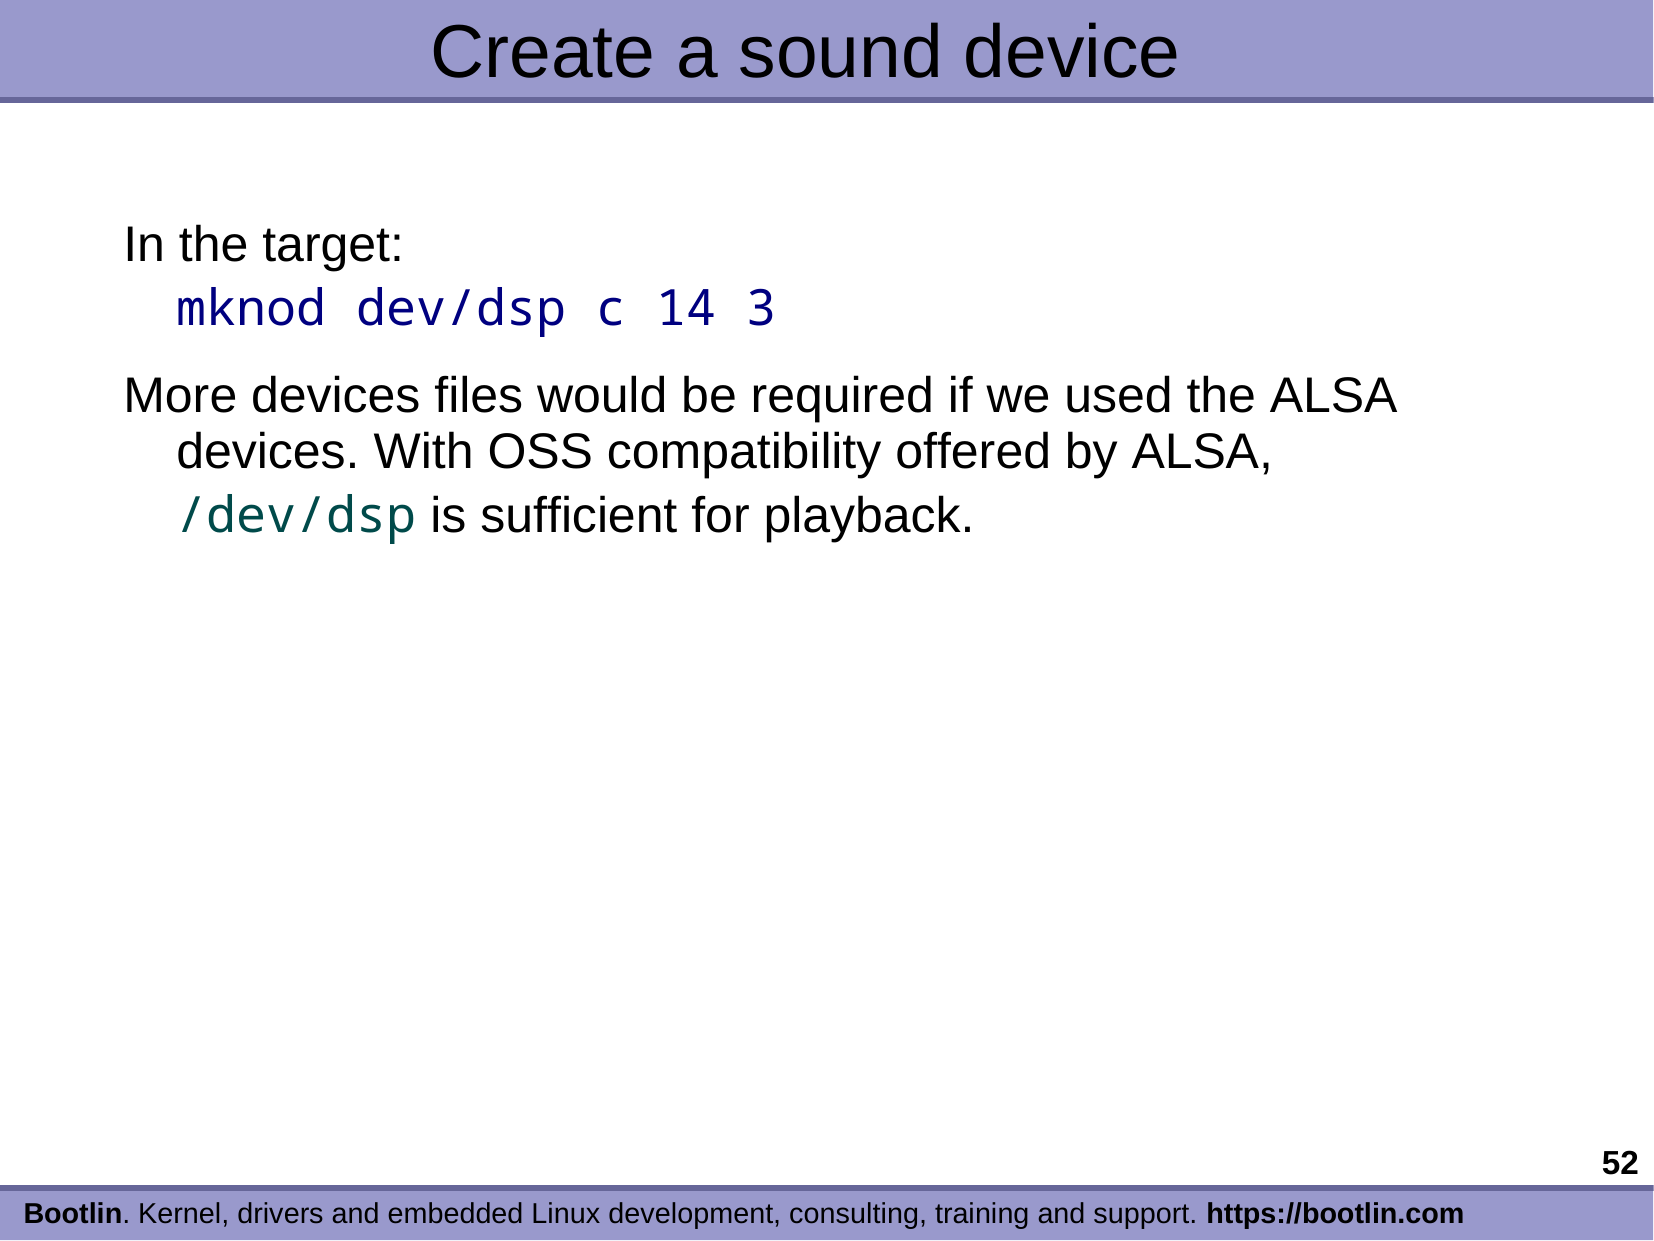

# Create a sound device
In the target:
mknod dev/dsp c 14 3
More devices files would be required if we used the ALSA devices. With OSS compatibility offered by ALSA, /dev/dsp is sufficient for playback.